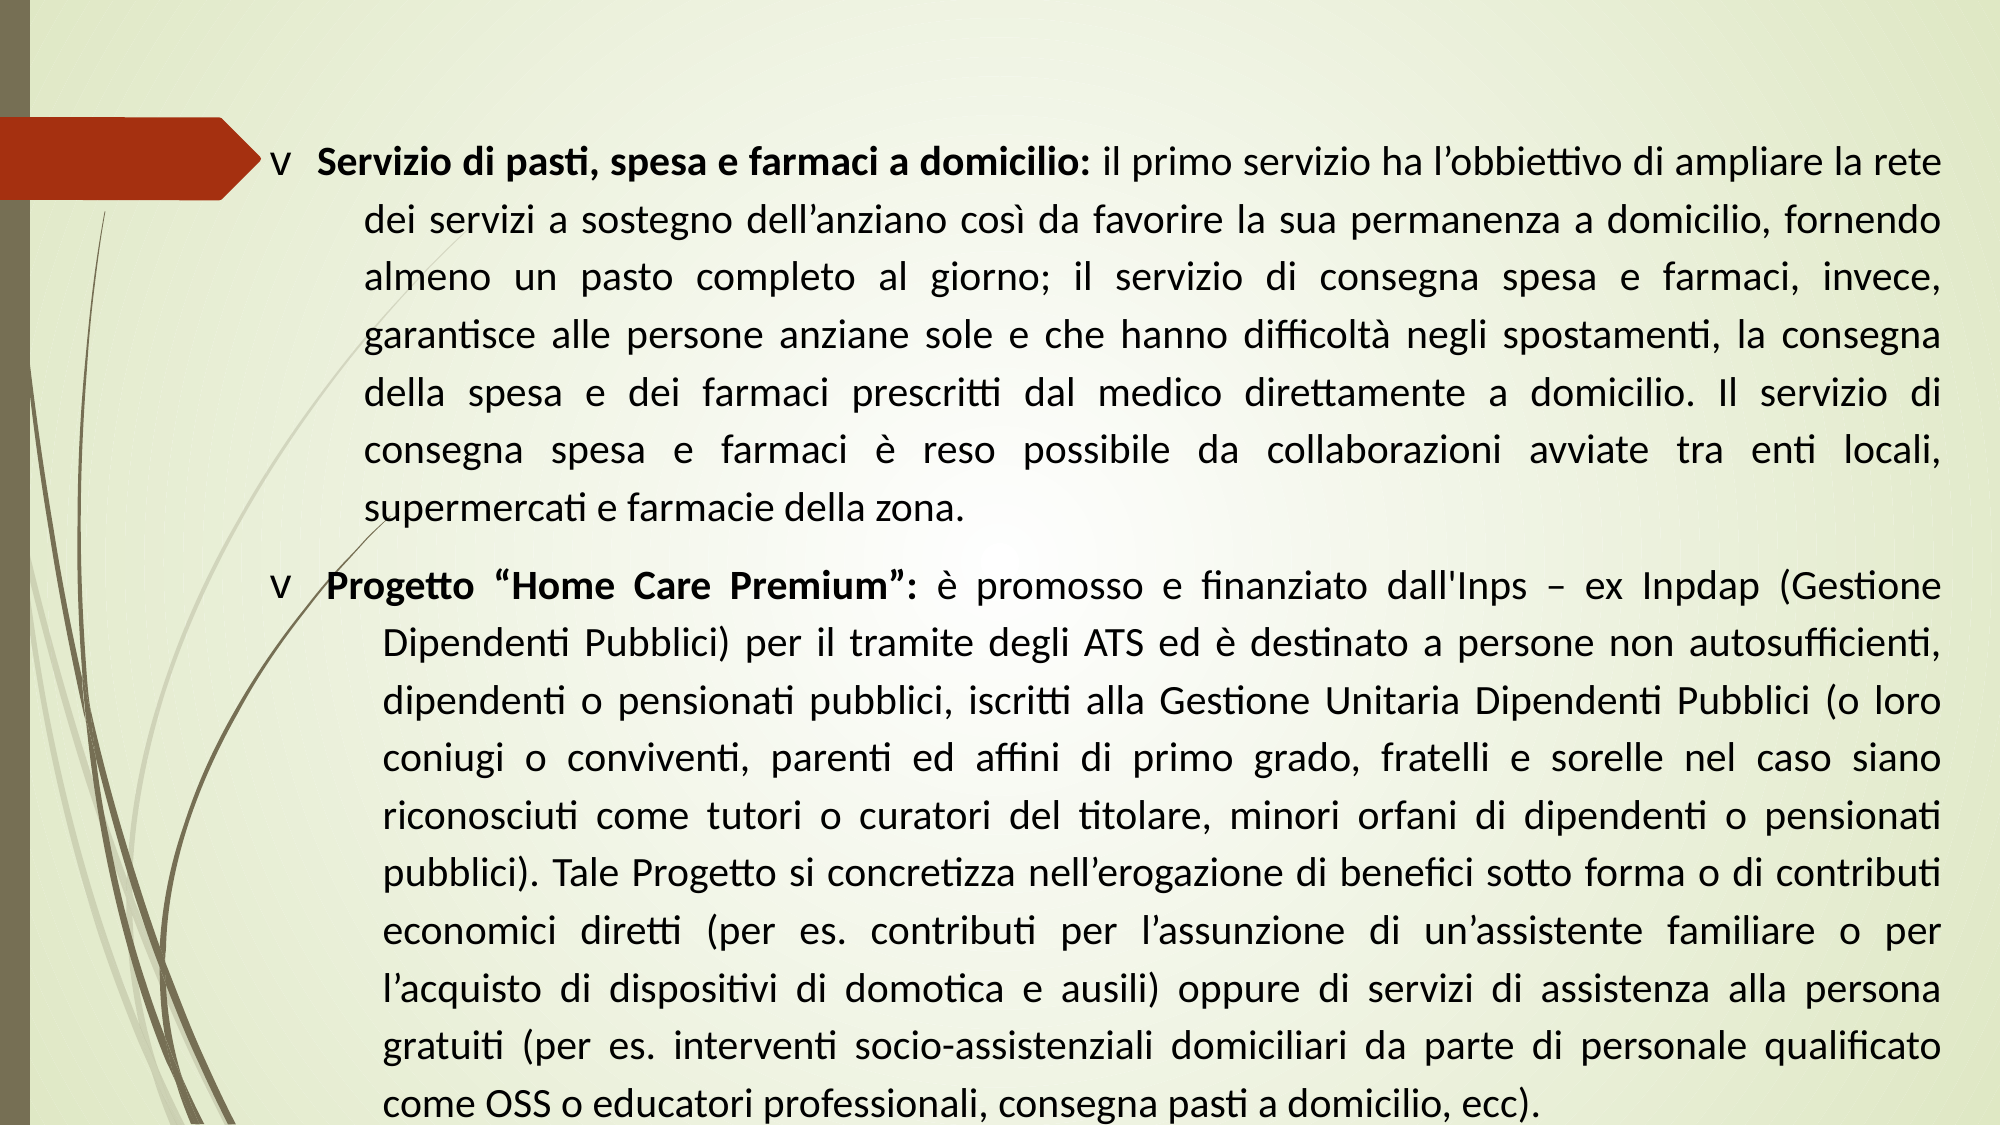

Servizio di pasti, spesa e farmaci a domicilio: il primo servizio ha l’obbiettivo di ampliare la rete dei servizi a sostegno dell’anziano così da favorire la sua permanenza a domicilio, fornendo almeno un pasto completo al giorno; il servizio di consegna spesa e farmaci, invece, garantisce alle persone anziane sole e che hanno difficoltà negli spostamenti, la consegna della spesa e dei farmaci prescritti dal medico direttamente a domicilio. Il servizio di consegna spesa e farmaci è reso possibile da collaborazioni avviate tra enti locali, supermercati e farmacie della zona.
Progetto “Home Care Premium”: è promosso e finanziato dall'Inps – ex Inpdap (Gestione Dipendenti Pubblici) per il tramite degli ATS ed è destinato a persone non autosufficienti, dipendenti o pensionati pubblici, iscritti alla Gestione Unitaria Dipendenti Pubblici (o loro coniugi o conviventi, parenti ed affini di primo grado, fratelli e sorelle nel caso siano riconosciuti come tutori o curatori del titolare, minori orfani di dipendenti o pensionati pubblici). Tale Progetto si concretizza nell’erogazione di benefici sotto forma o di contributi economici diretti (per es. contributi per l’assunzione di un’assistente familiare o per l’acquisto di dispositivi di domotica e ausili) oppure di servizi di assistenza alla persona gratuiti (per es. interventi socio-assistenziali domiciliari da parte di personale qualificato come OSS o educatori professionali, consegna pasti a domicilio, ecc).